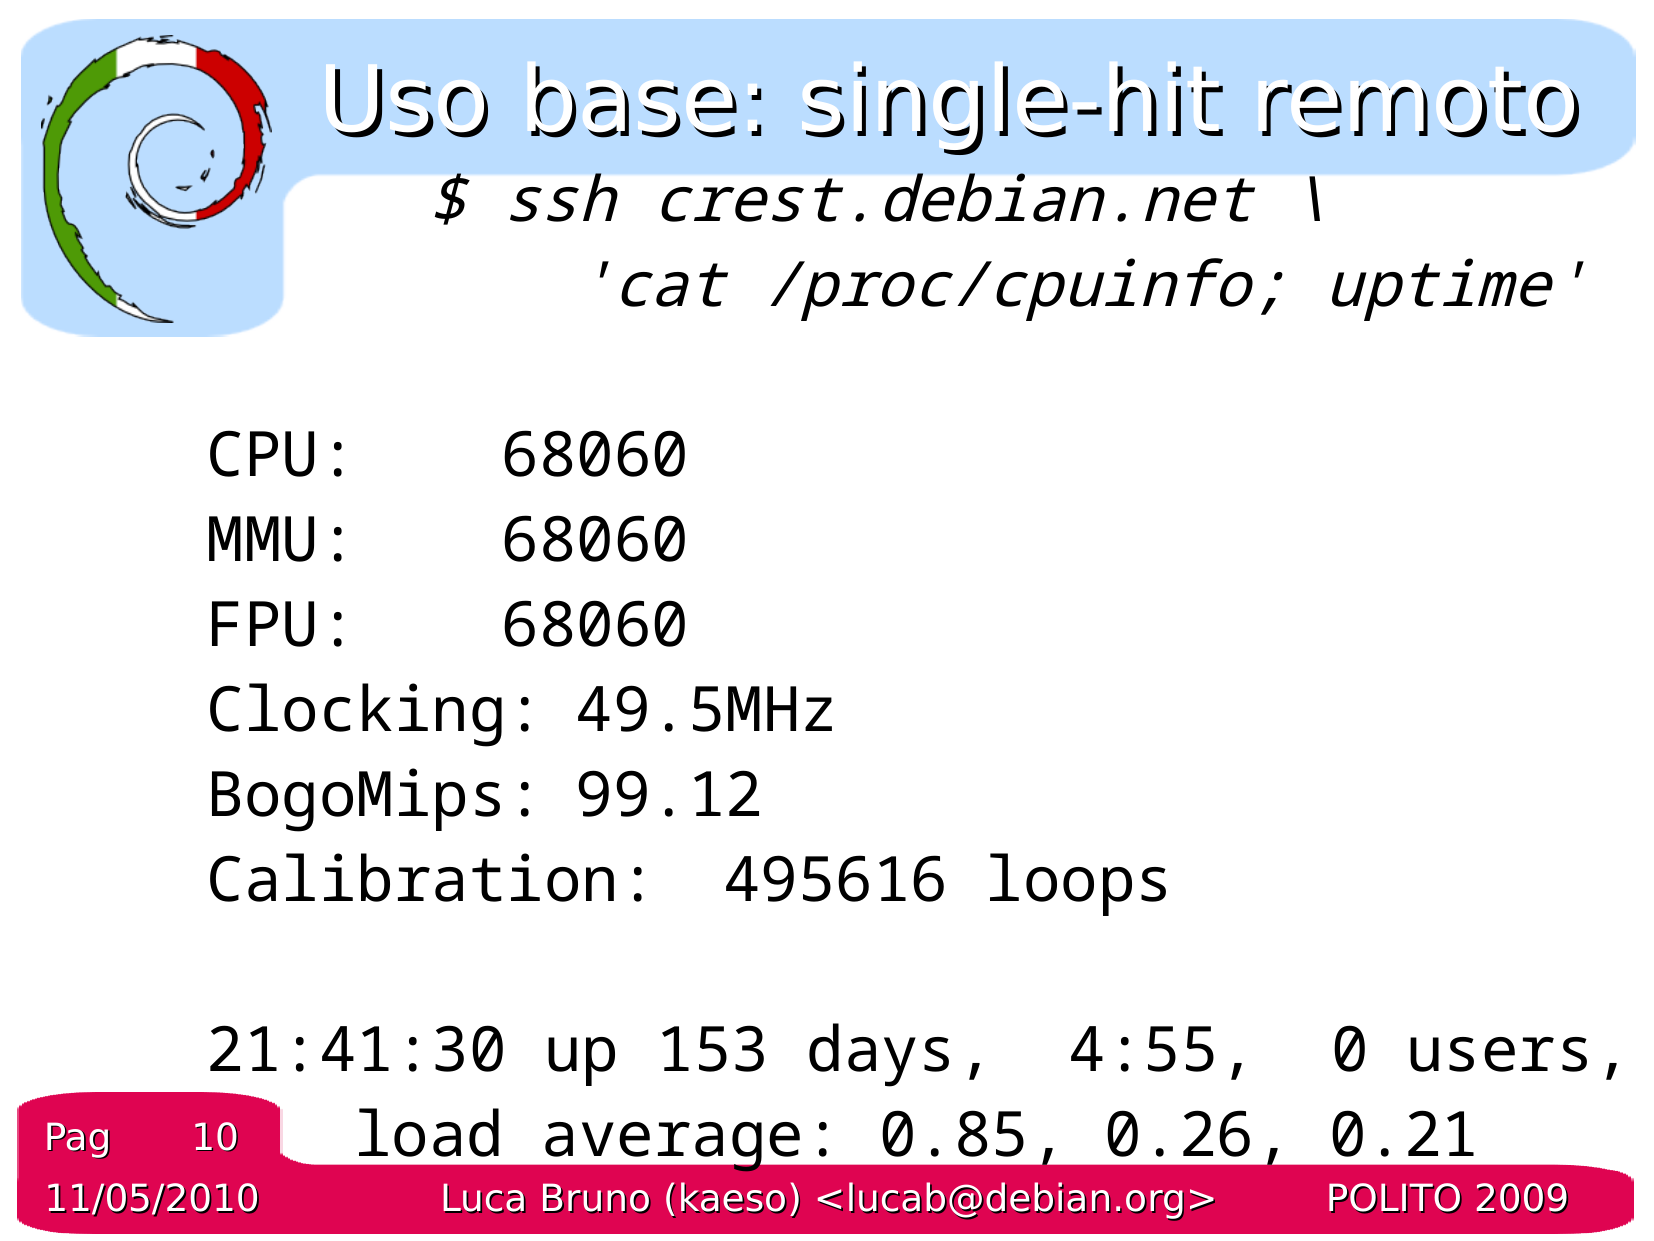

# Uso base: single-hit remoto
			$ ssh crest.debian.net \
					'cat /proc/cpuinfo; uptime'
CPU:		68060
MMU:		68060
FPU:		68060
Clocking:	49.5MHz
BogoMips:	99.12
Calibration:	495616 loops
21:41:30 up 153 days, 4:55, 0 users, 		load average: 0.85, 0.26, 0.21
Pag
Luca Bruno (kaeso) <lucab@debian.org> 		POLITO 2009
11/05/2010